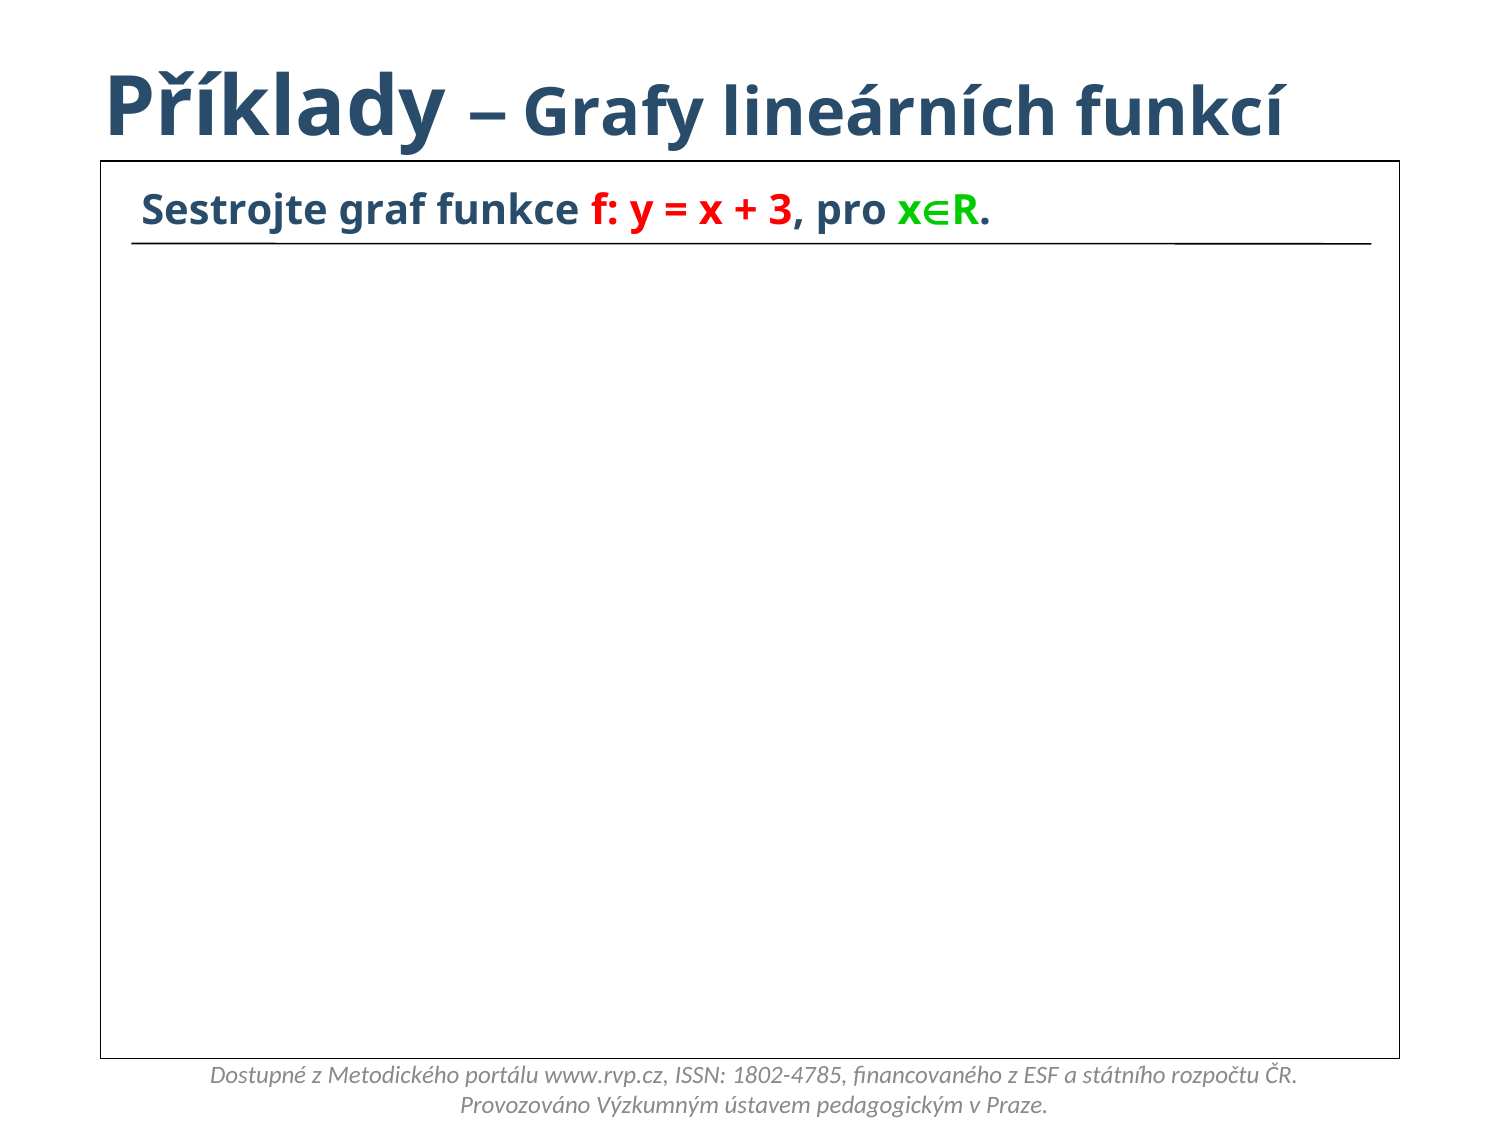

# Příklady – Grafy lineárních funkcí
Sestrojte graf funkce f: y = x + 3, pro xR.